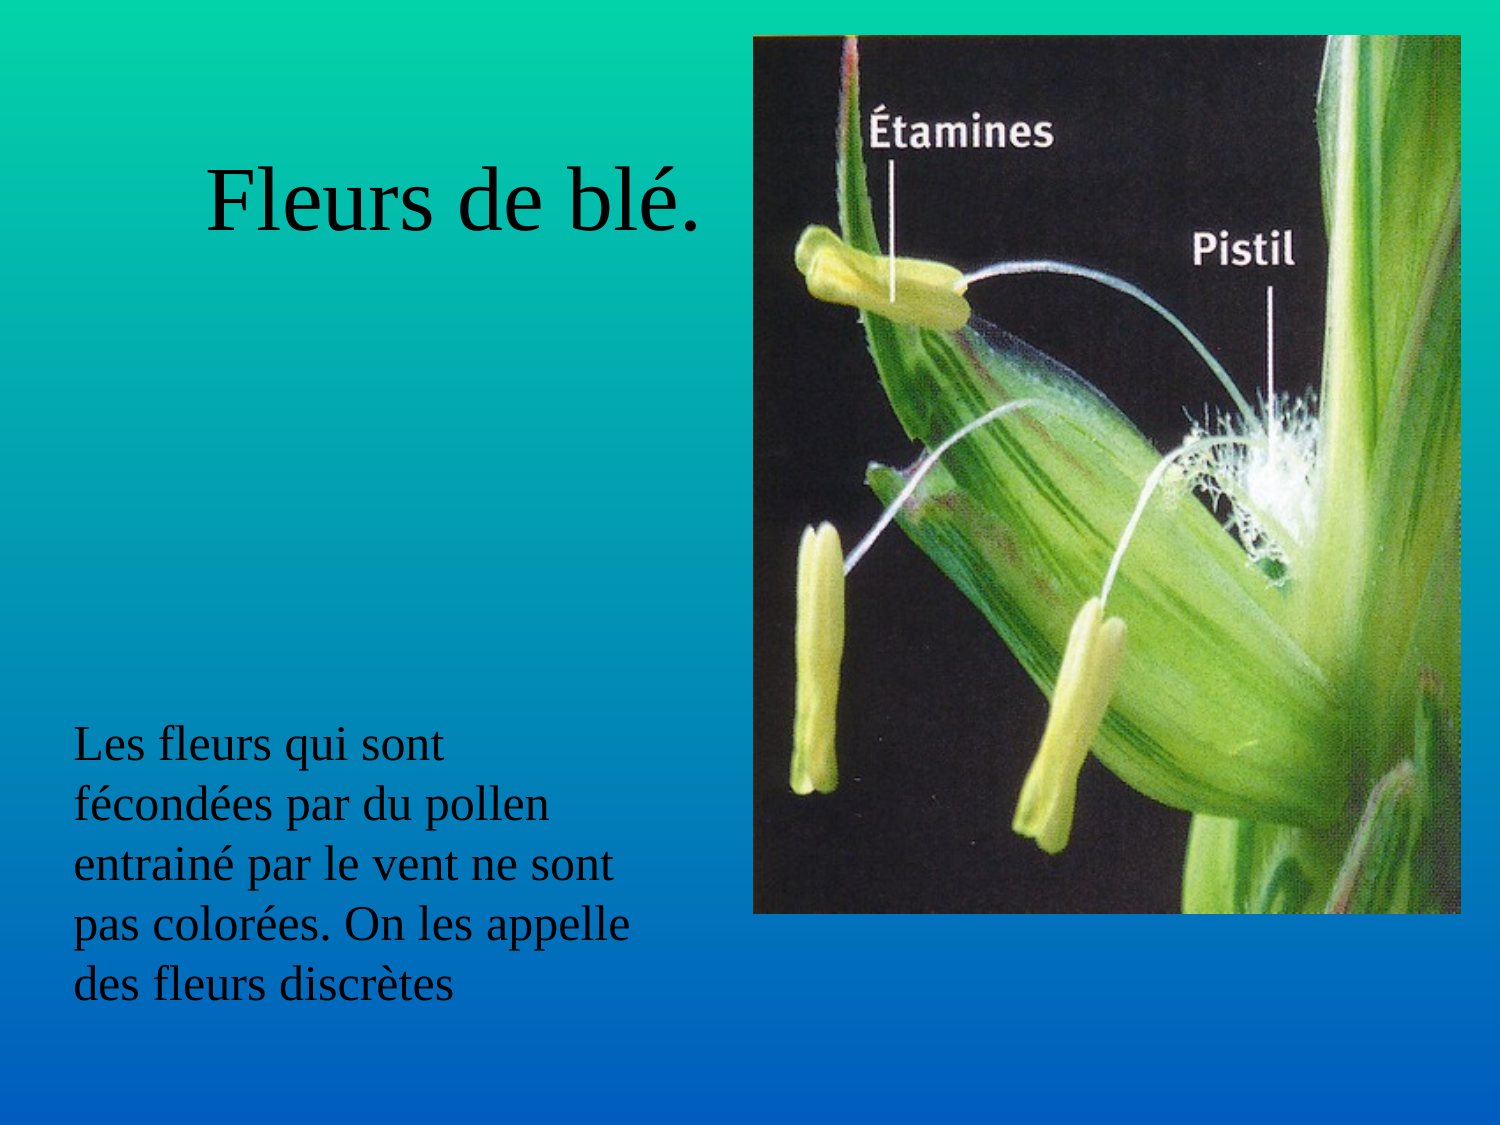

Fleurs de blé.
Les fleurs qui sont fécondées par du pollen entrainé par le vent ne sont pas colorées. On les appelle des fleurs discrètes